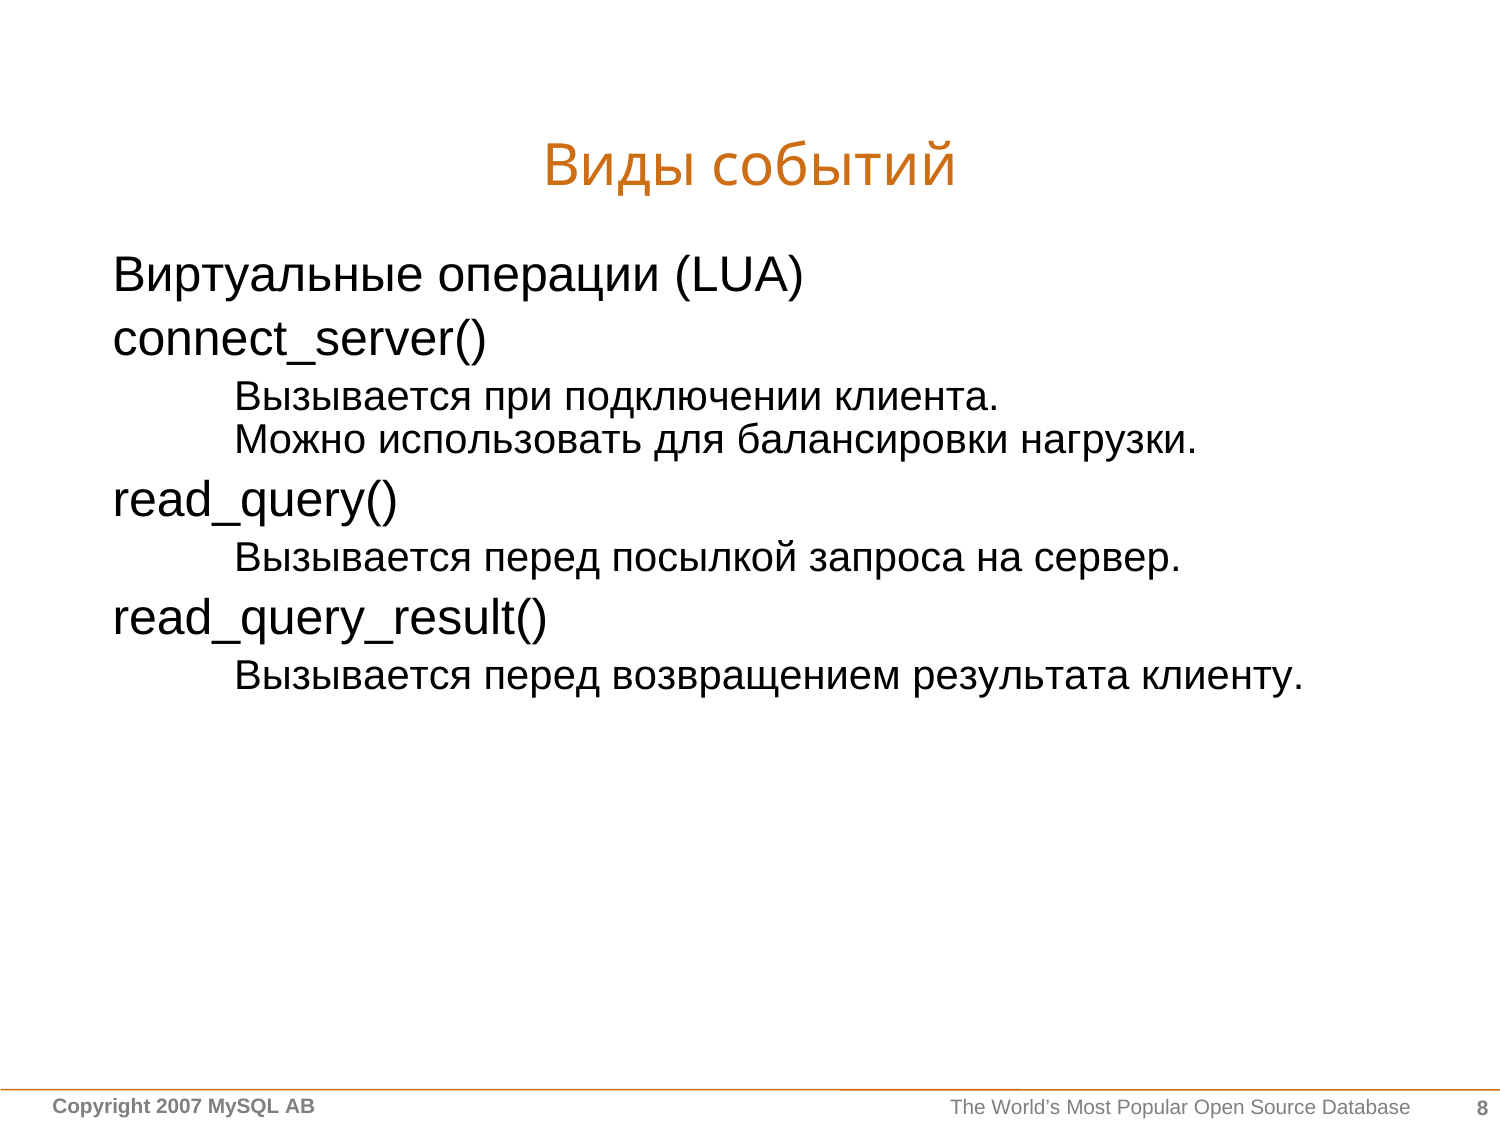

# Виды событий
Виртуальные операции (LUA)
connect_server()
Вызывается при подключении клиента.
Можно использовать для балансировки нагрузки.
read_query()
Вызывается перед посылкой запроса на сервер.
read_query_result()
Вызывается перед возвращением результата клиенту.